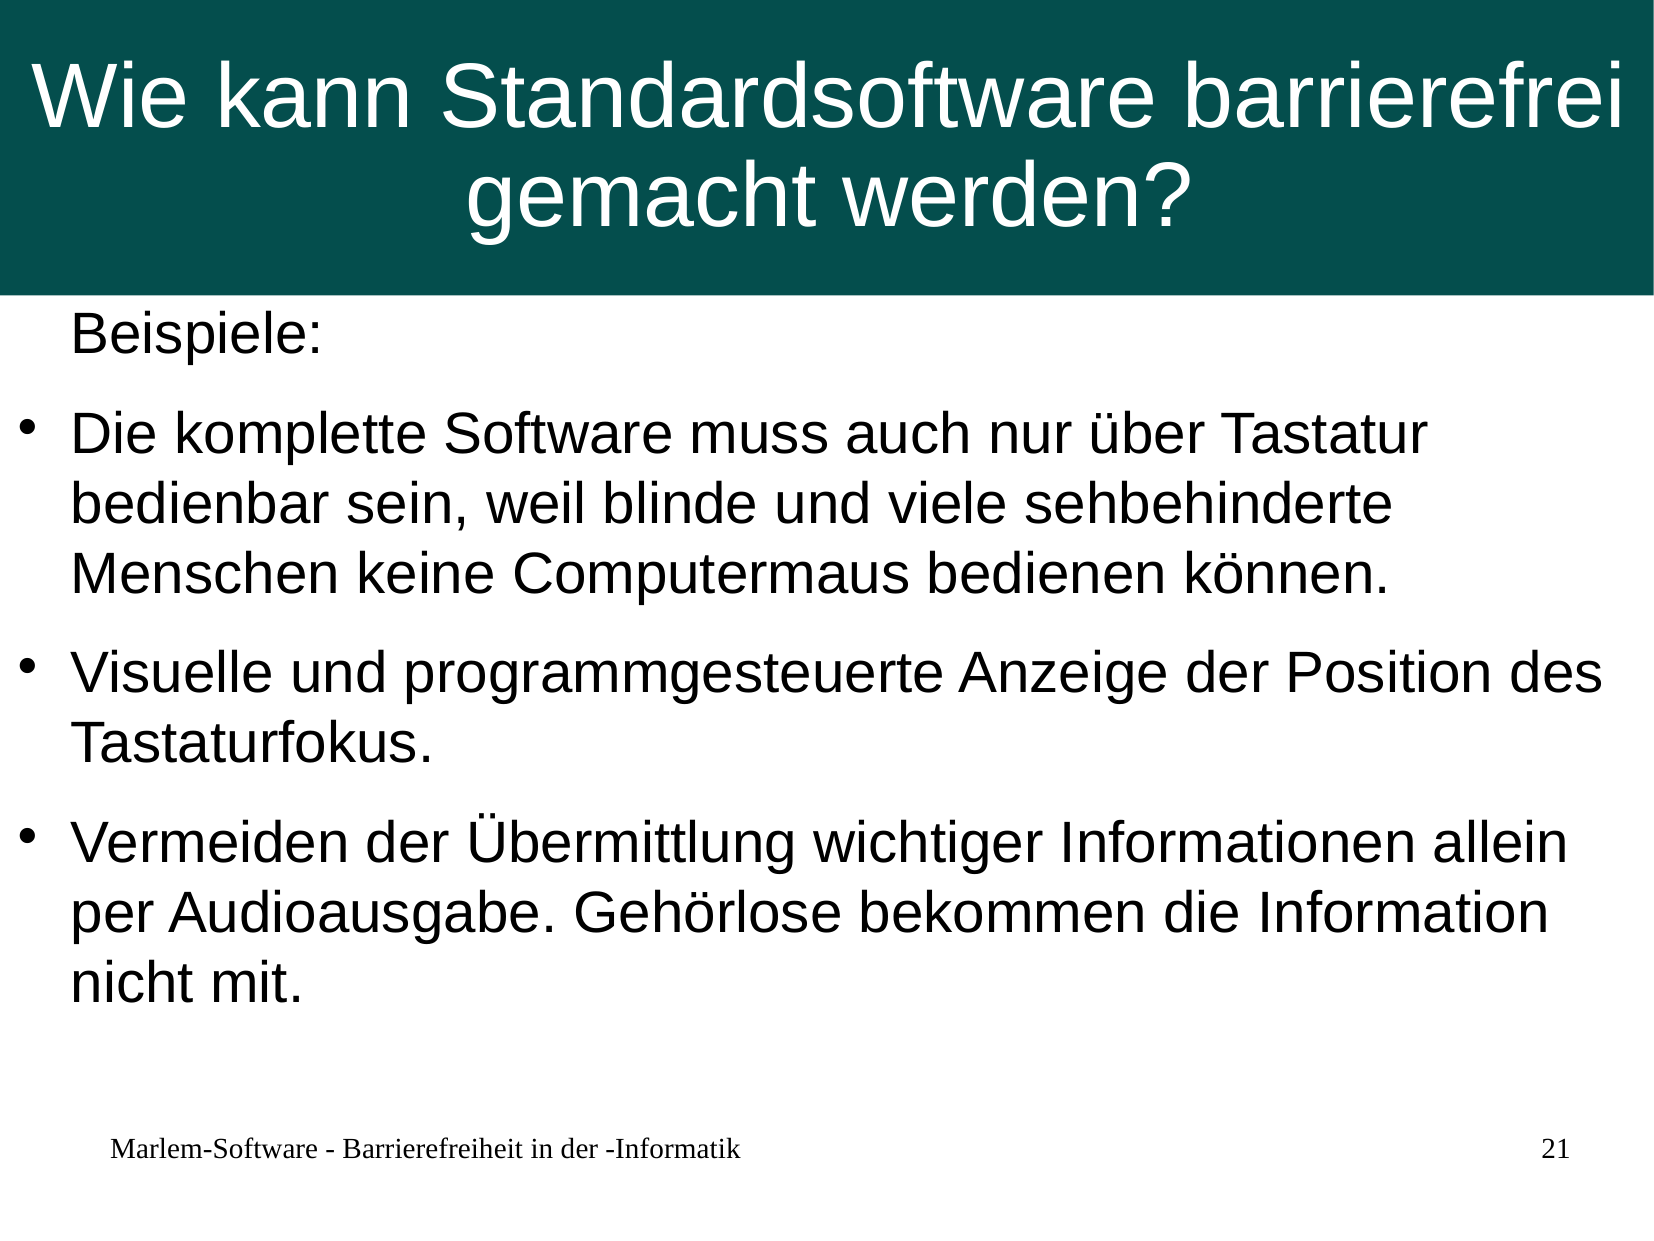

# Wie kann Standardsoftware barrierefrei gemacht werden?
Beispiele:
Die komplette Software muss auch nur über Tastatur bedienbar sein, weil blinde und viele sehbehinderte Menschen keine Computermaus bedienen können.
Visuelle und programmgesteuerte Anzeige der Position des Tastaturfokus.
Vermeiden der Übermittlung wichtiger Informationen allein per Audioausgabe. Gehörlose bekommen die Information nicht mit.
Marlem-Software - Barrierefreiheit in der -Informatik
21